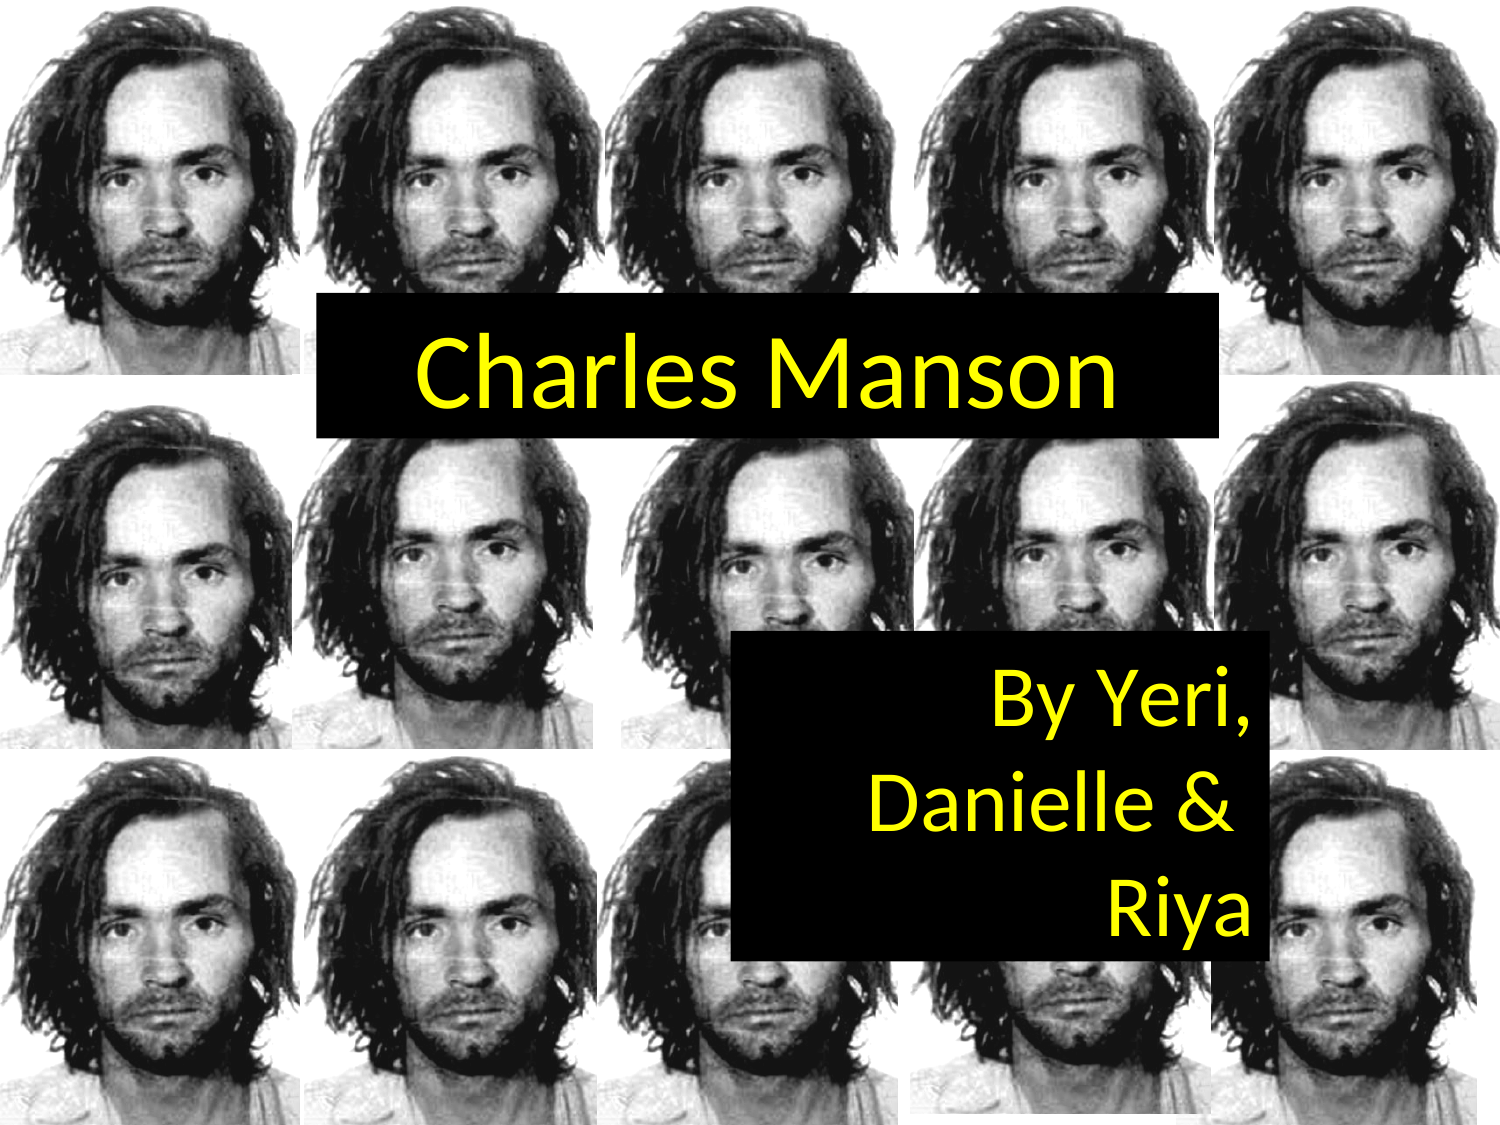

Charles Manson
By Yeri, Danielle & Riya